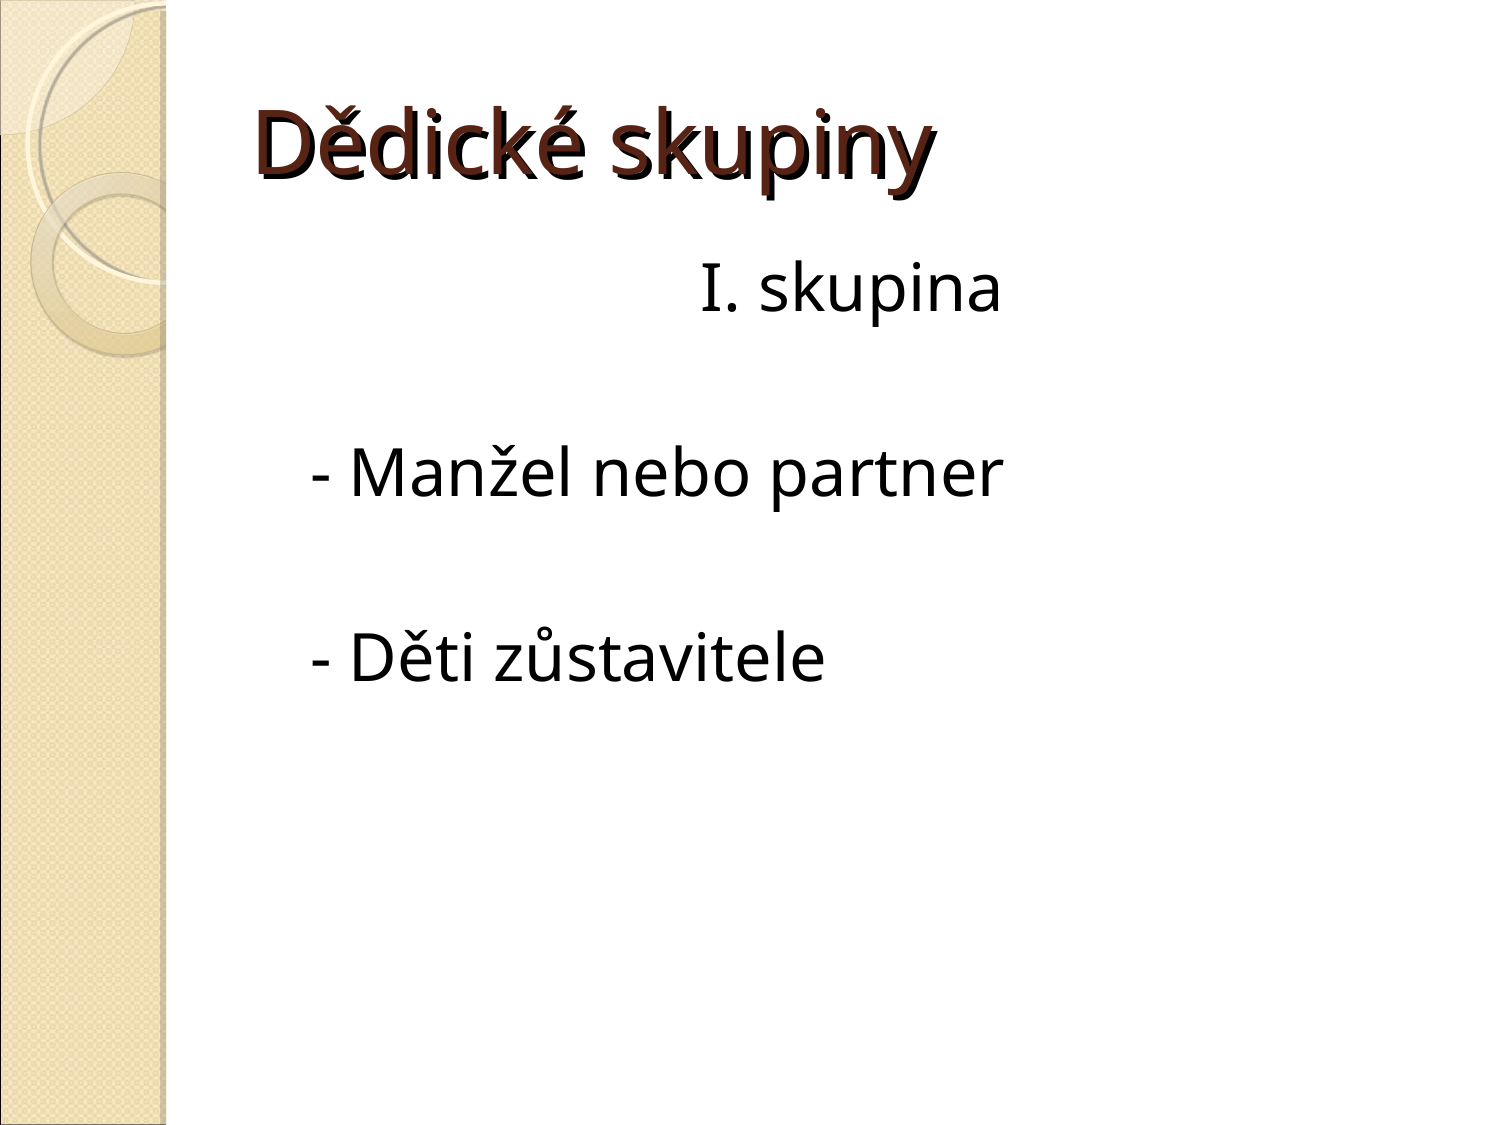

# Dědické skupiny
 			I. skupina
	- Manžel nebo partner
	- Děti zůstavitele